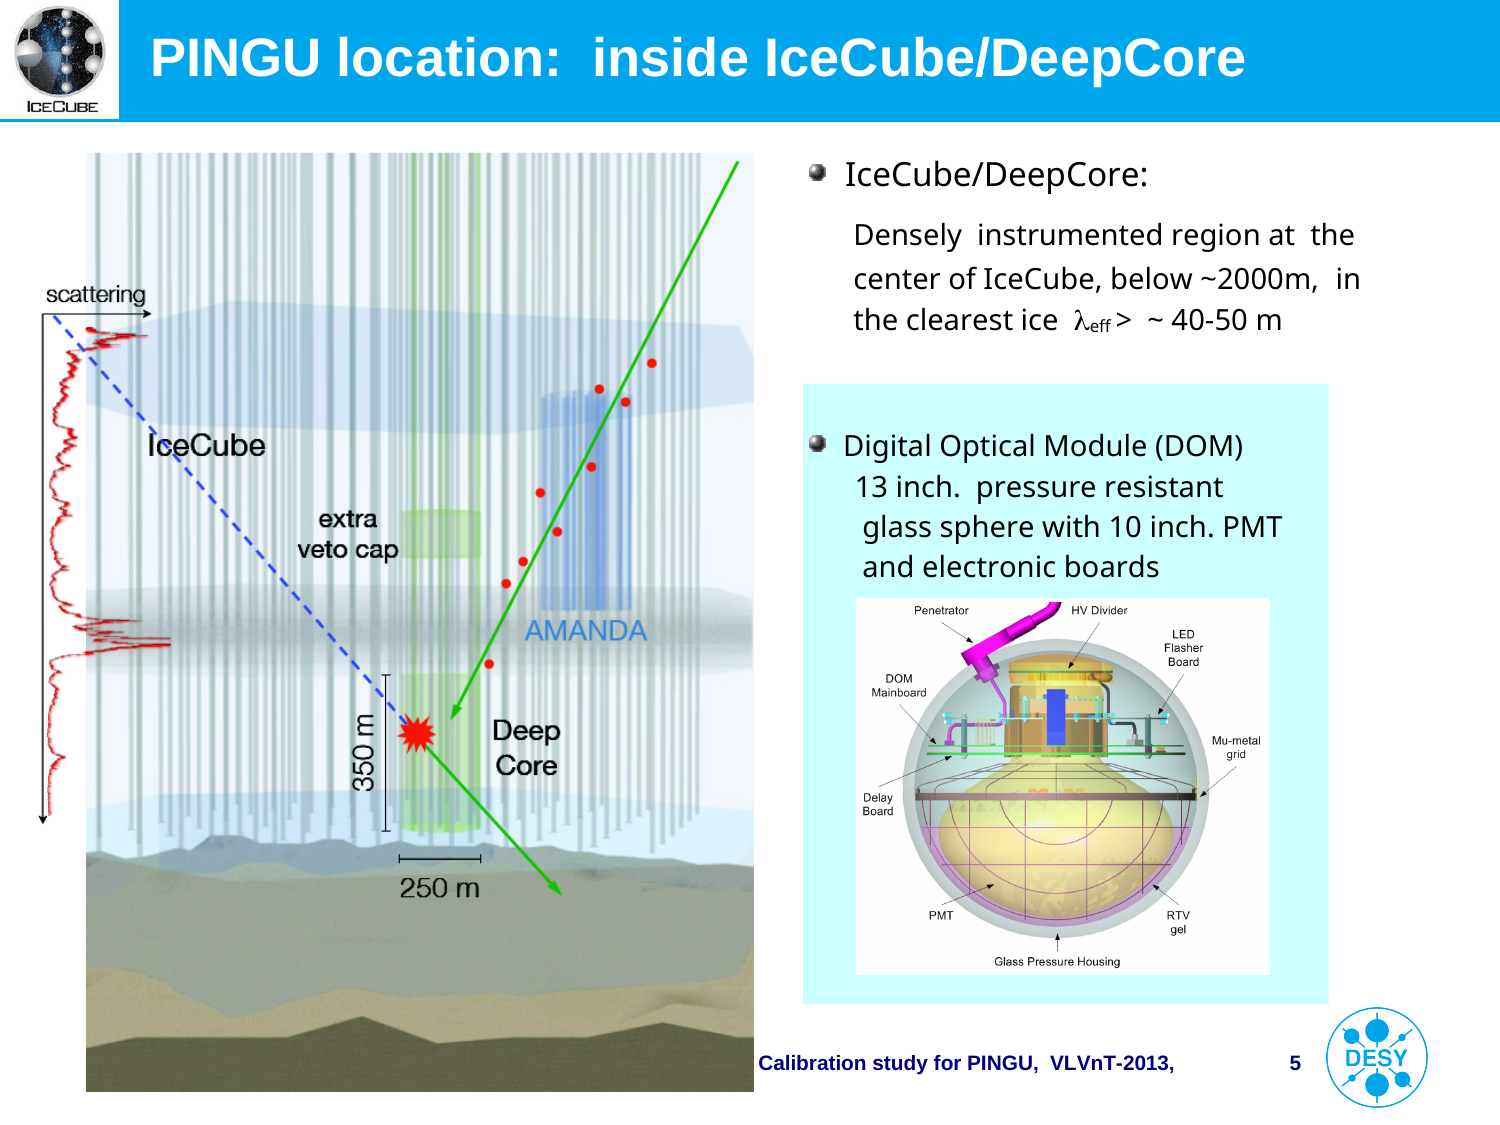

# PINGU location: inside IceCube/DeepCore
 IceCube/DeepCore:
Densely instrumented region at the center of IceCube, below ~2000m, in the clearest ice leff > ~ 40-50 m
 Digital Optical Module (DOM)
 13 inch. pressure resistant
 glass sphere with 10 inch. PMT
 and electronic boards
PINGU
Rezo Shanidze, Calibration study for PINGU, VLVnT-2013, 5